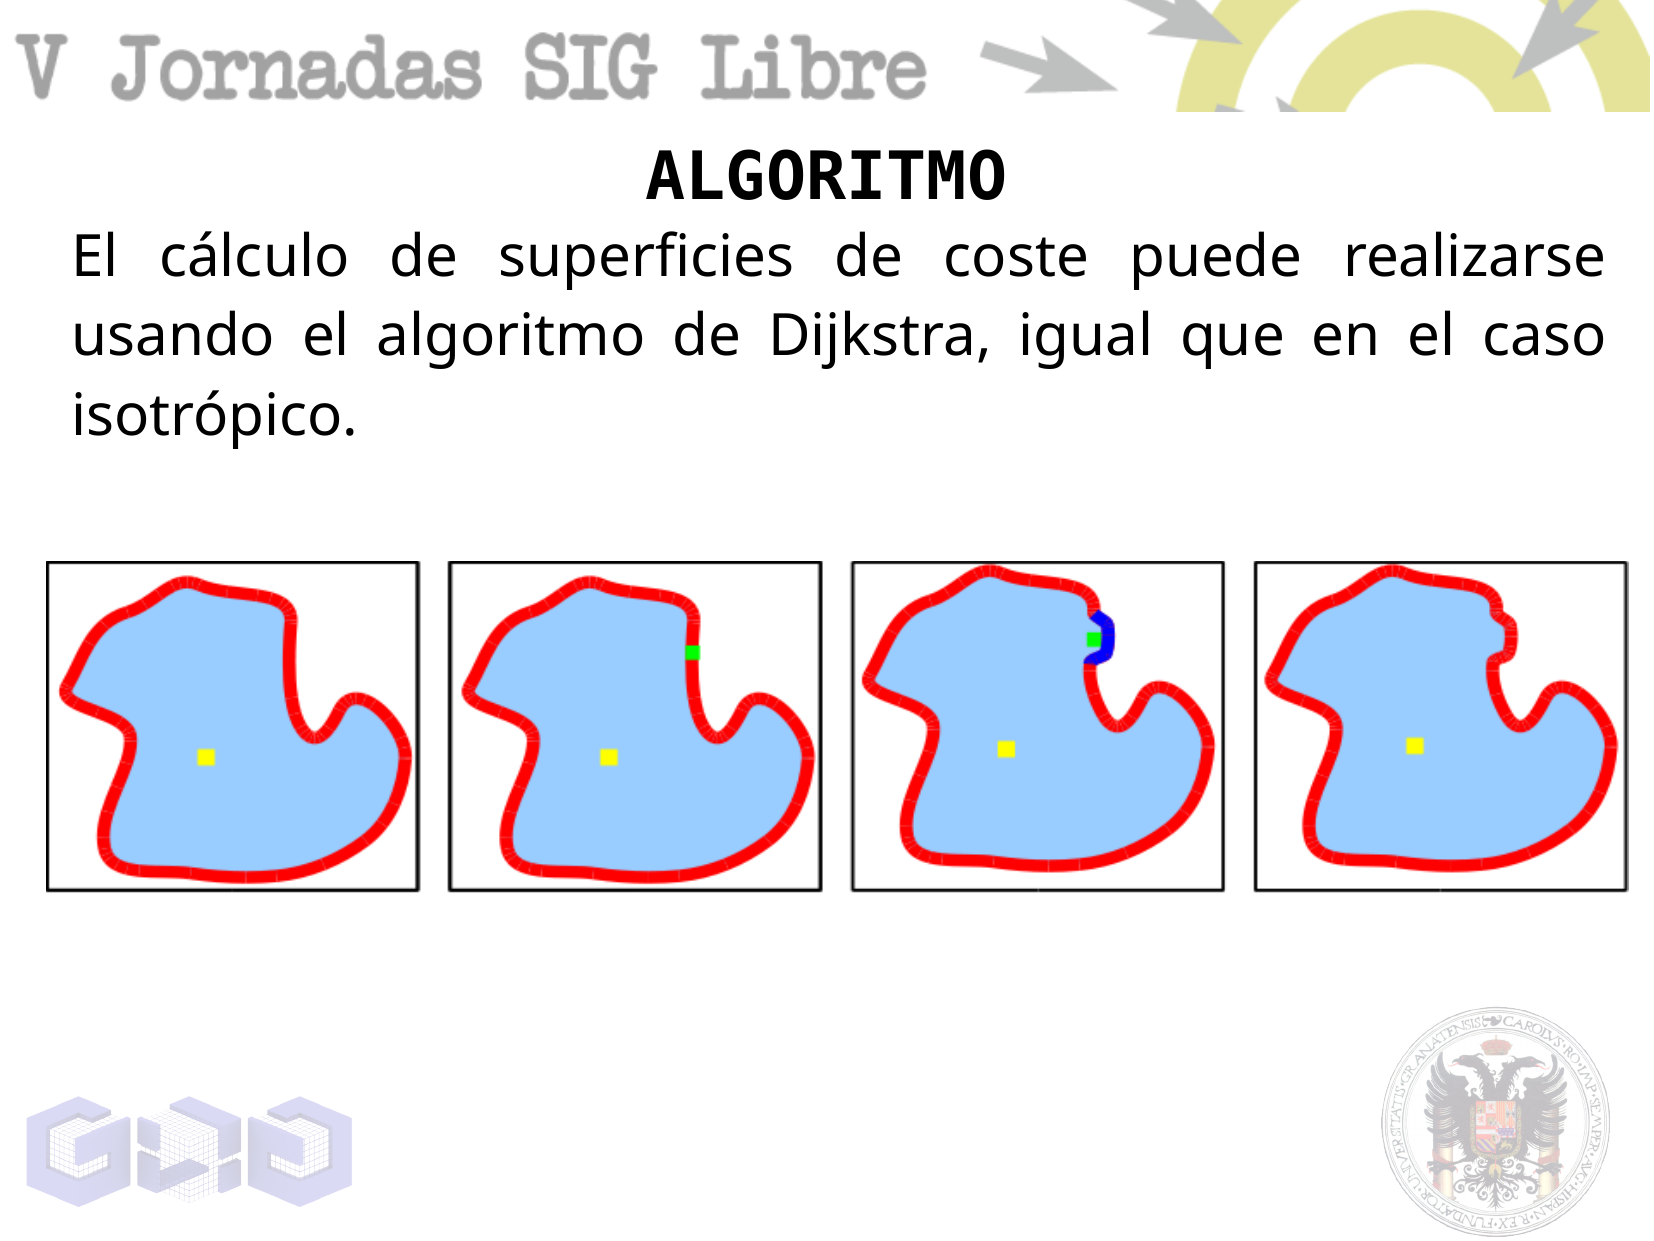

ALGORITMO
El cálculo de superficies de coste puede realizarse usando el algoritmo de Dijkstra, igual que en el caso isotrópico.